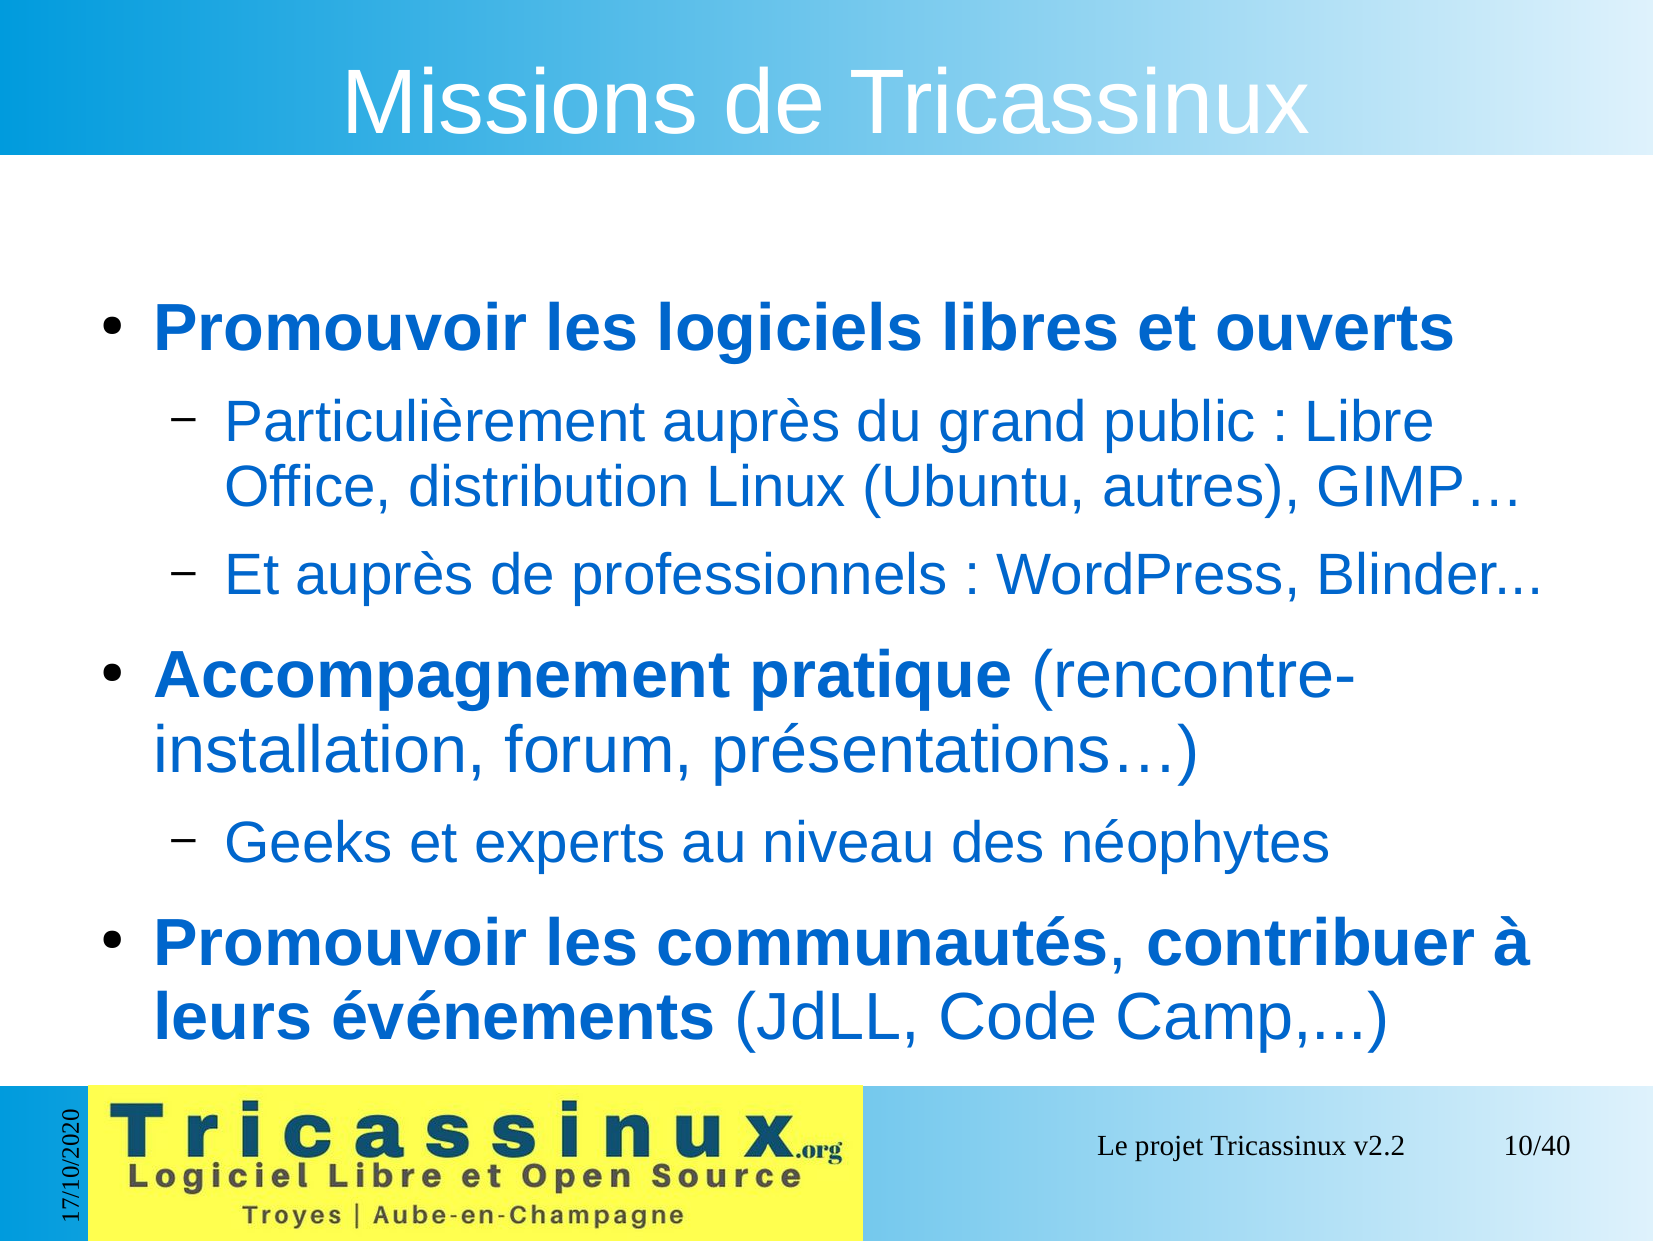

# Missions de Tricassinux
Promouvoir les logiciels libres et ouverts
Particulièrement auprès du grand public : Libre Office, distribution Linux (Ubuntu, autres), GIMP…
Et auprès de professionnels : WordPress, Blinder...
Accompagnement pratique (rencontre-installation, forum, présentations…)
Geeks et experts au niveau des néophytes
Promouvoir les communautés, contribuer à leurs événements (JdLL, Code Camp,...)
17/10/2020
10